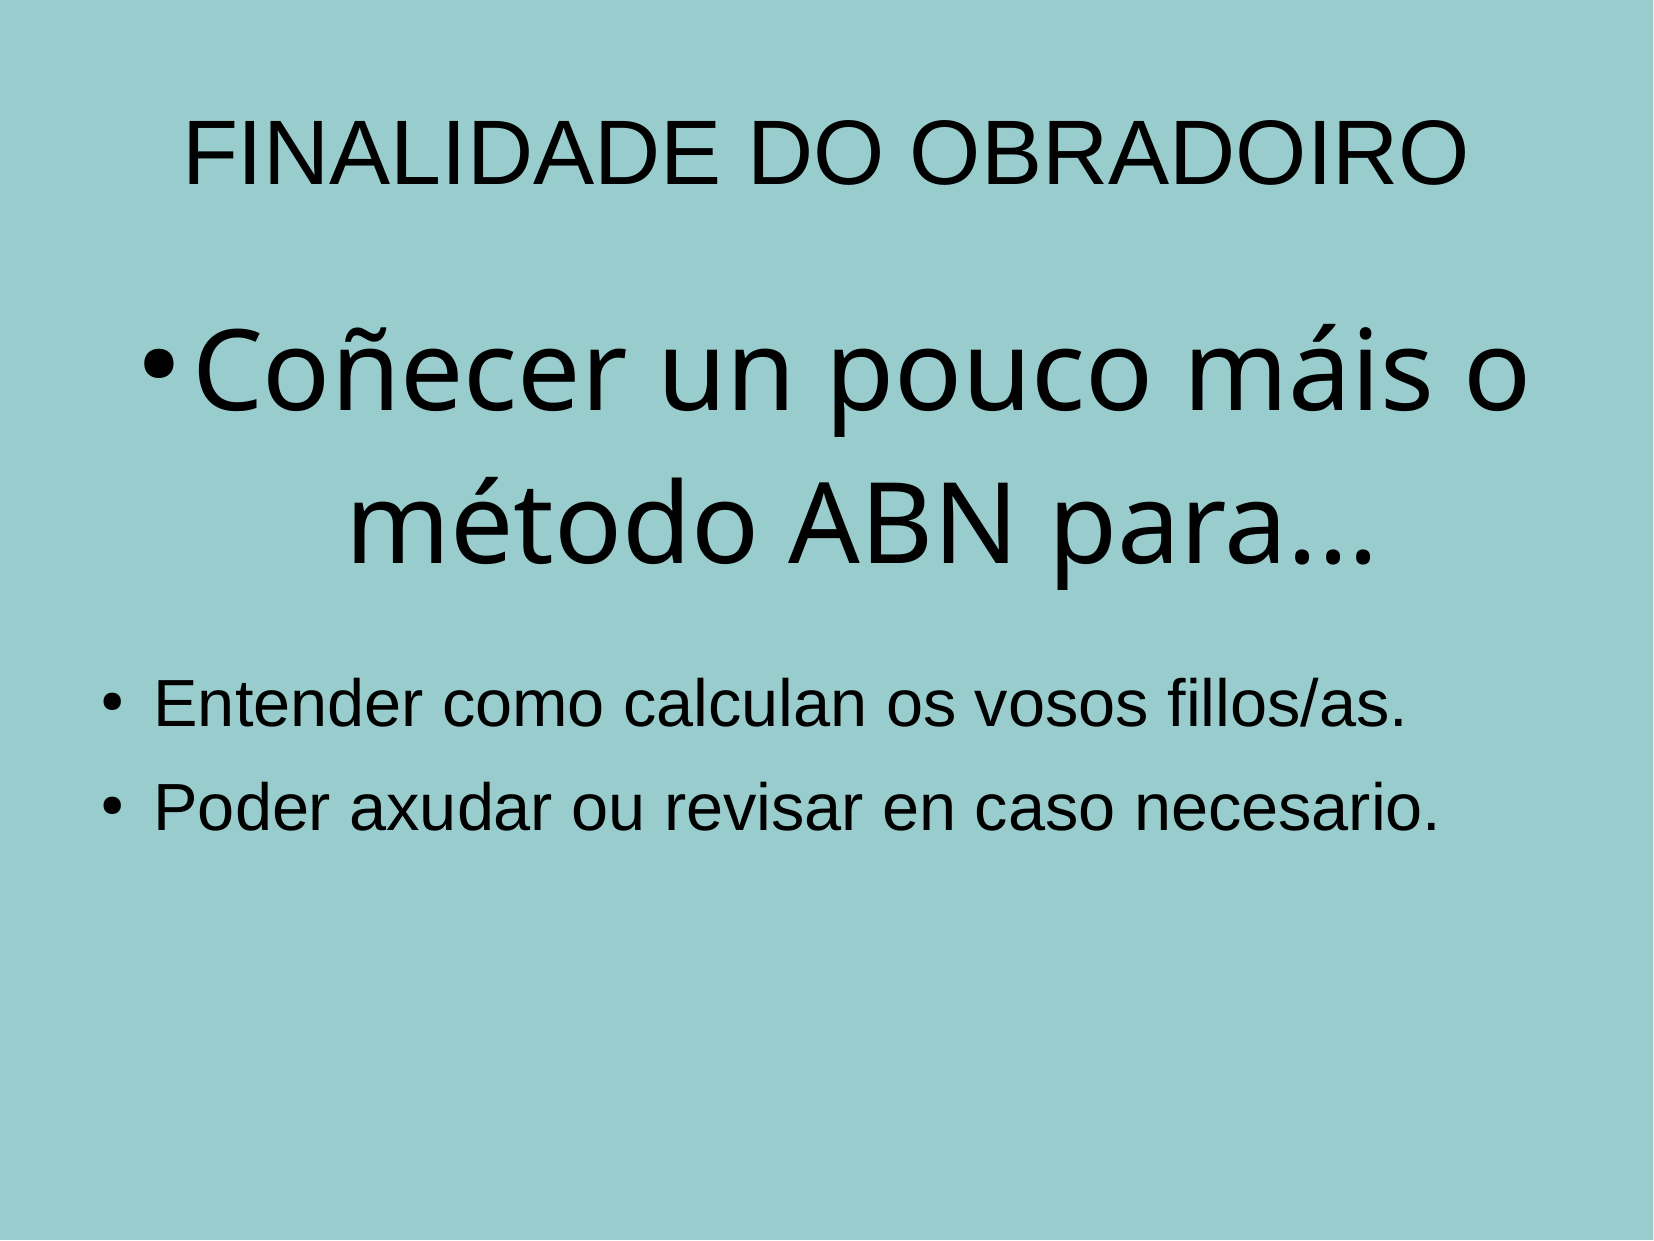

# FINALIDADE DO OBRADOIRO
Coñecer un pouco máis o método ABN para...
Entender como calculan os vosos fillos/as.
Poder axudar ou revisar en caso necesario.